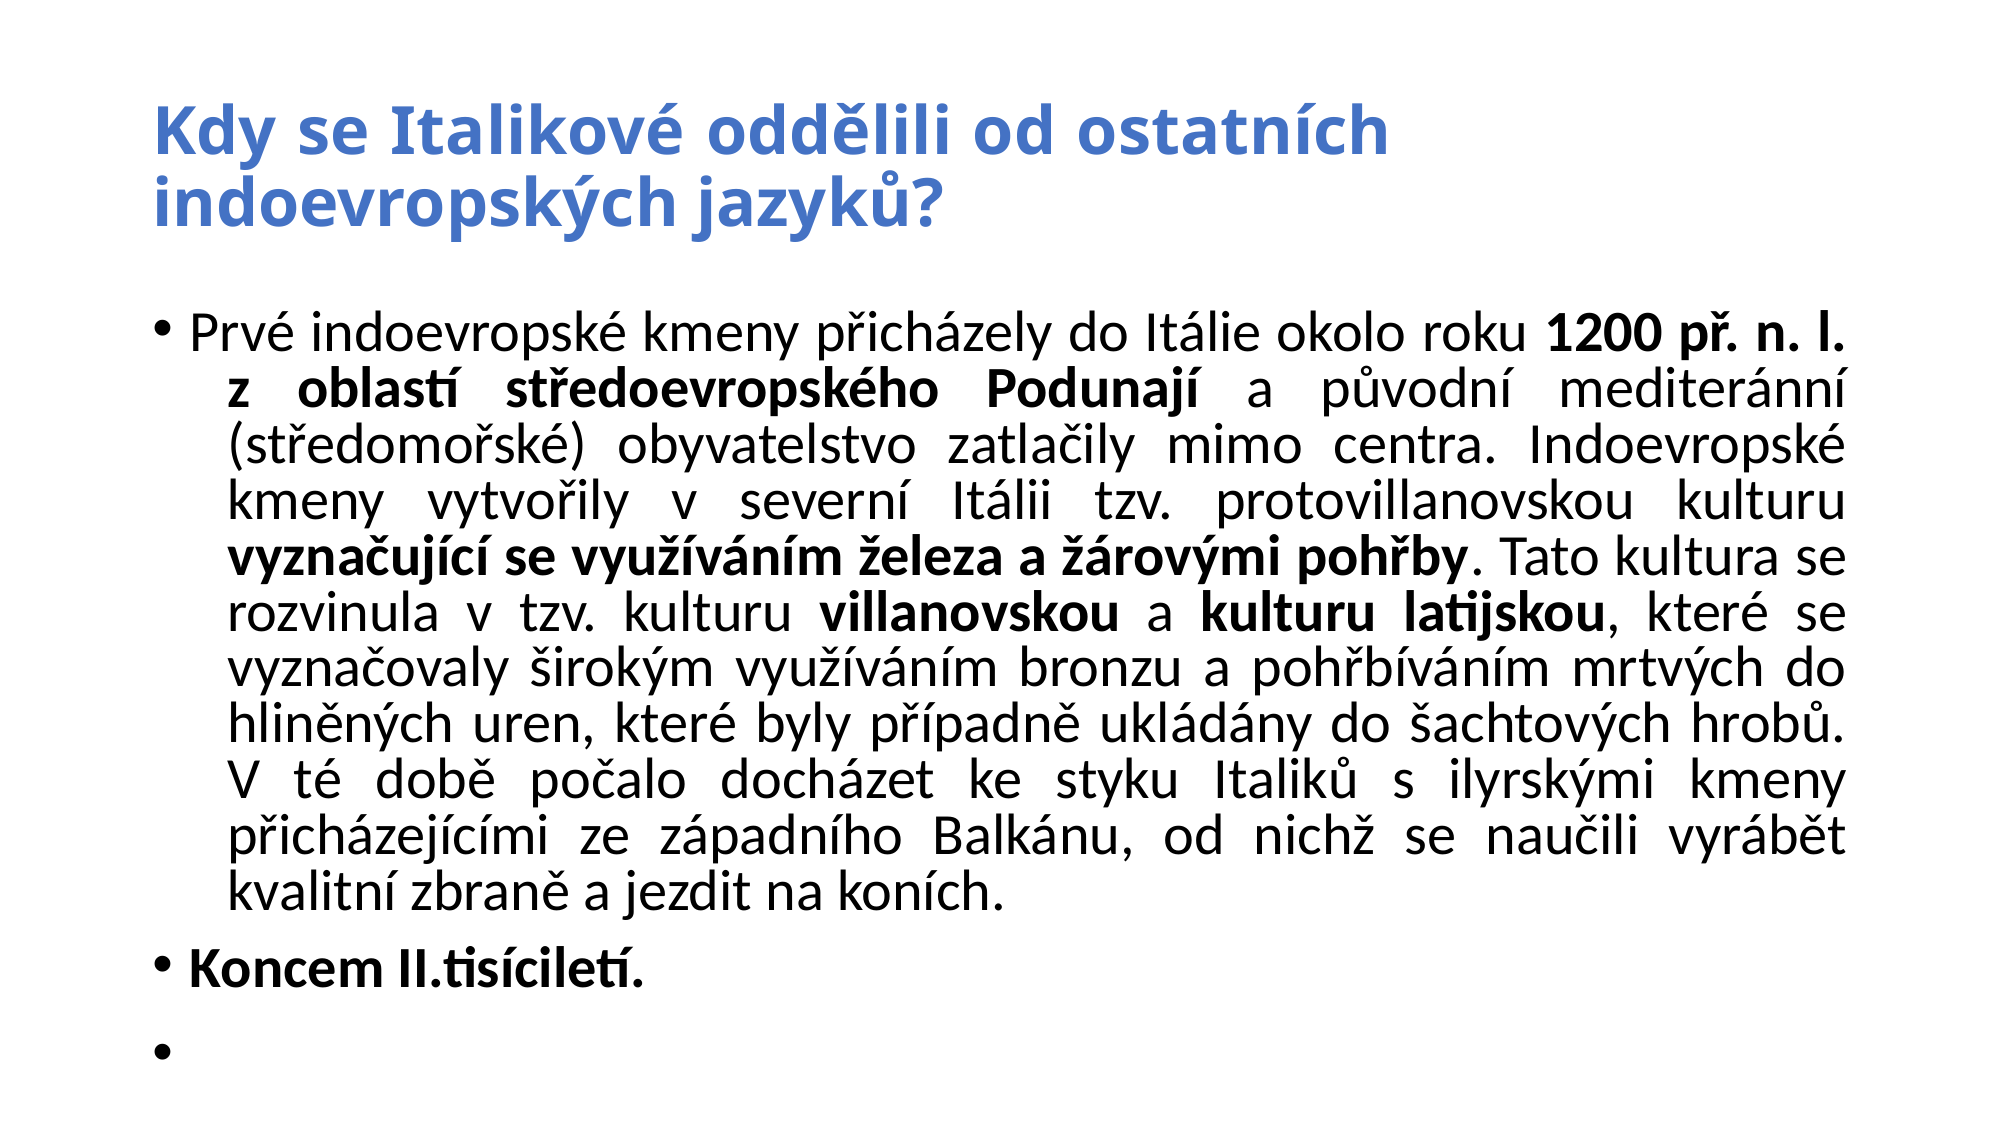

# Kdy se Italikové oddělili od ostatních indoevropských jazyků?
Prvé indoevropské kmeny přicházely do Itálie okolo roku 1200 př. n. l. z oblastí středoevropského Podunají a původní mediteránní (středomořské) obyvatelstvo zatlačily mimo centra. Indoevropské kmeny vytvořily v severní Itálii tzv. protovillanovskou kulturu vyznačující se využíváním železa a žárovými pohřby. Tato kultura se rozvinula v tzv. kulturu villanovskou a kulturu latijskou, které se vyznačovaly širokým využíváním bronzu a pohřbíváním mrtvých do hliněných uren, které byly případně ukládány do šachtových hrobů. V té době počalo docházet ke styku Italiků s ilyrskými kmeny přicházejícími ze západního Balkánu, od nichž se naučili vyrábět kvalitní zbraně a jezdit na koních.
Koncem II.tisíciletí.